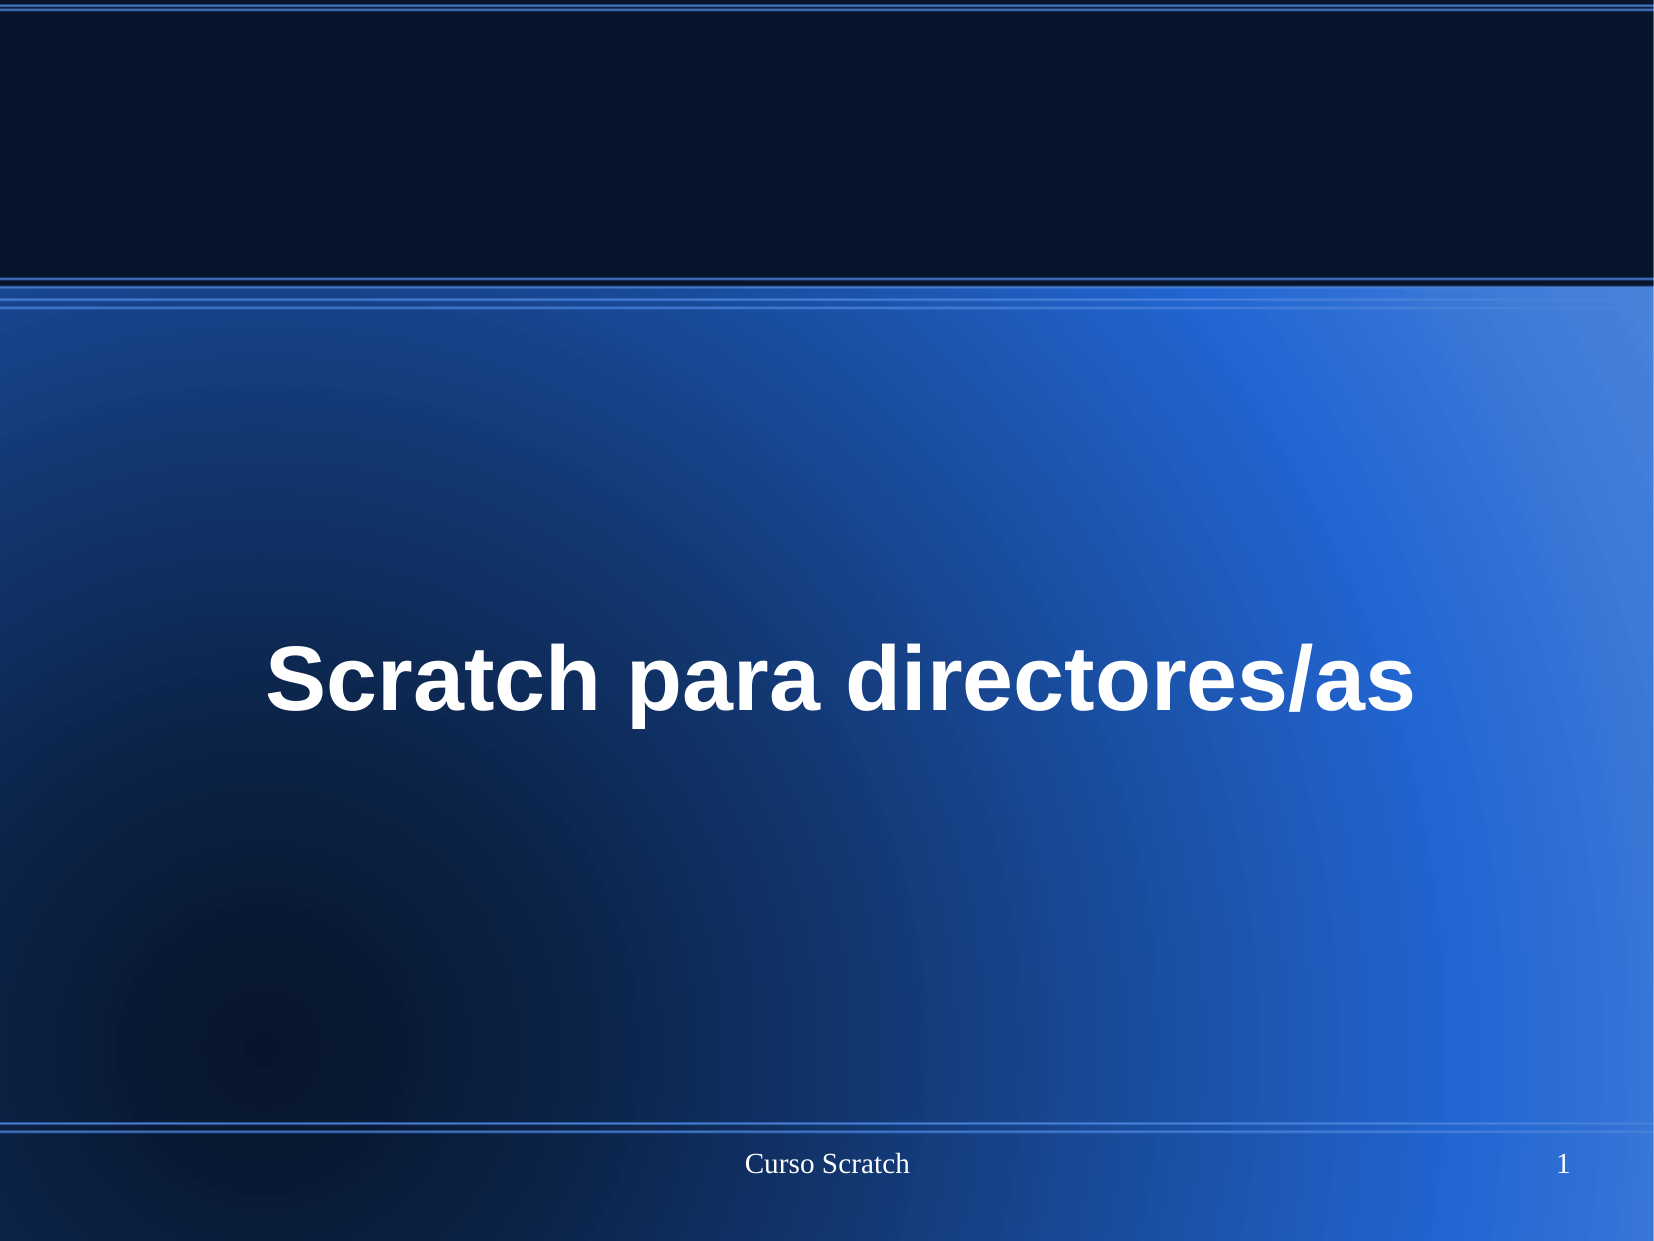

# Scratch para directores/as
Curso Scratch
1